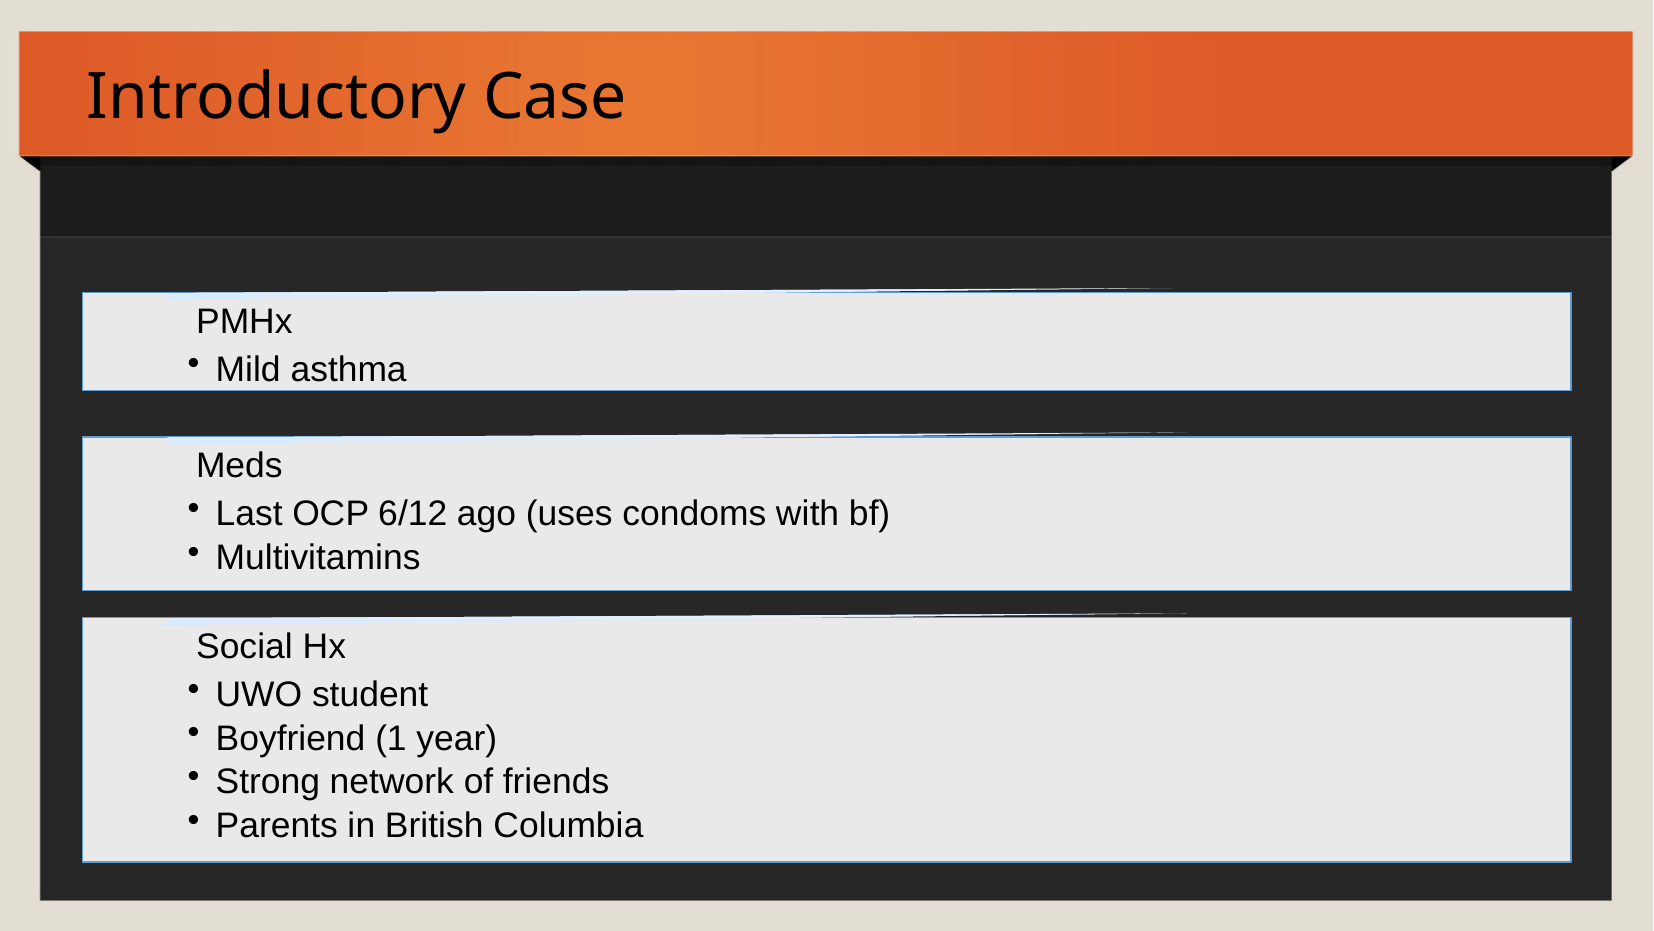

# Introductory Case
PMHx
Mild asthma
Meds
Last OCP 6/12 ago (uses condoms with bf)
Multivitamins
Social Hx
UWO student
Boyfriend (1 year)
Strong network of friends
Parents in British Columbia